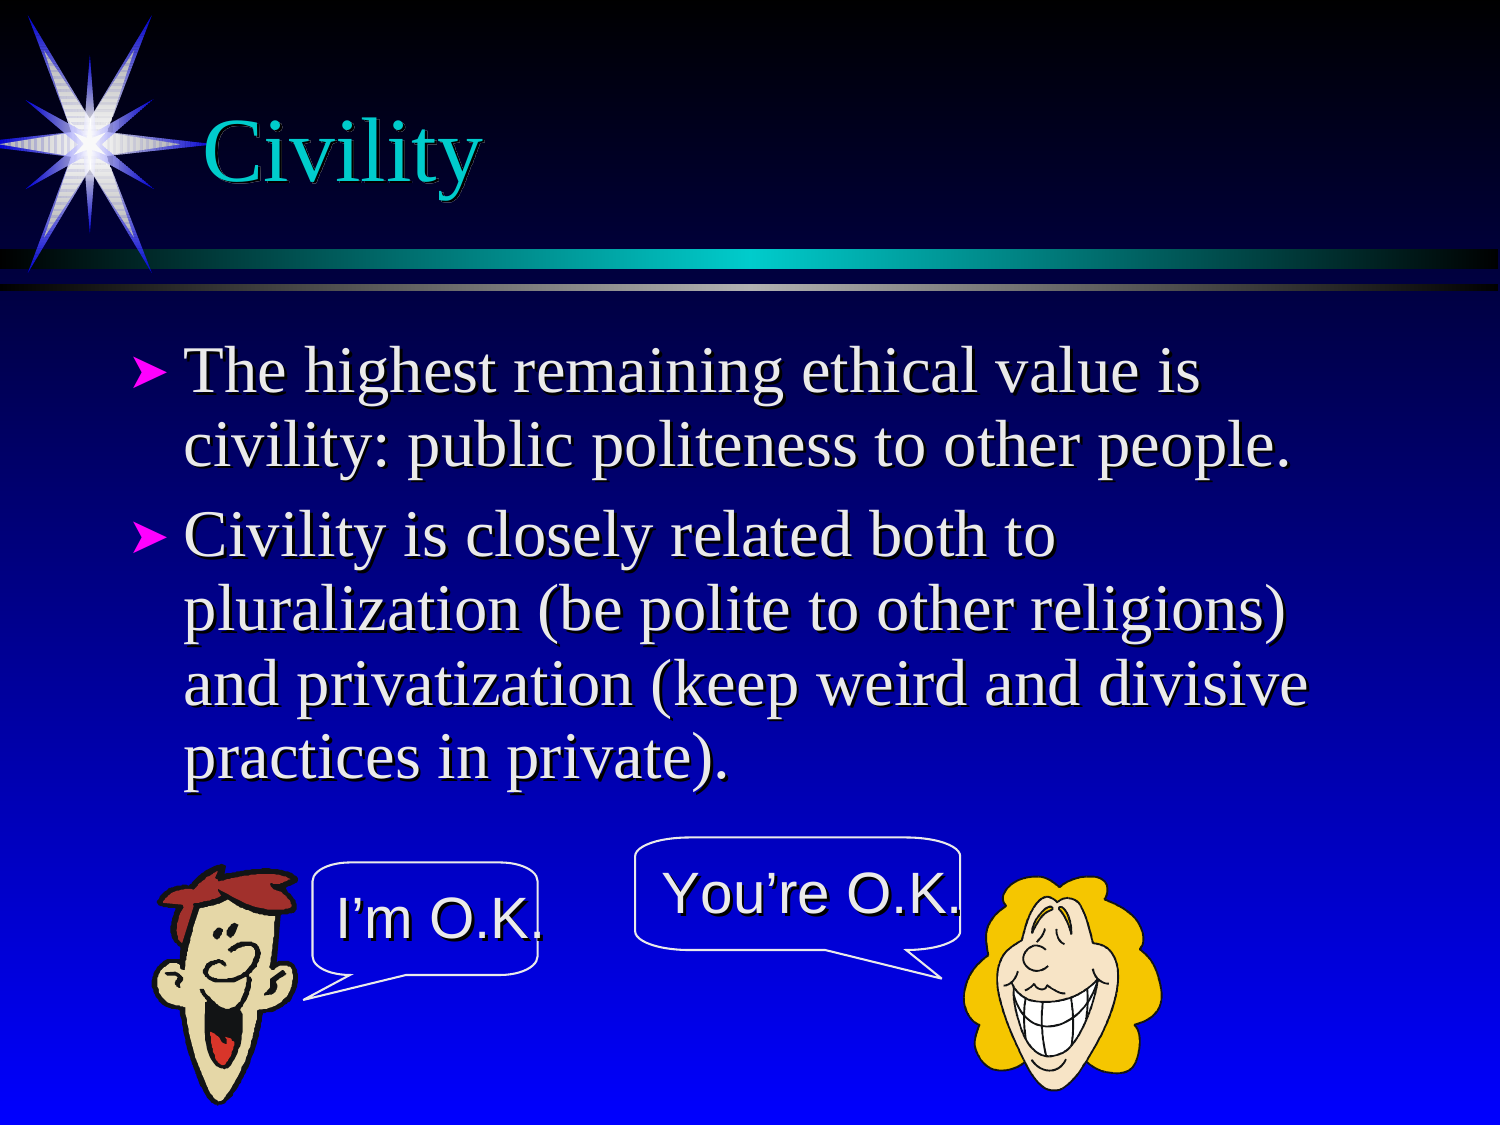

# Civility
The highest remaining ethical value is civility: public politeness to other people.
Civility is closely related both to pluralization (be polite to other religions) and privatization (keep weird and divisive practices in private).
You’re O.K.
I’m O.K.